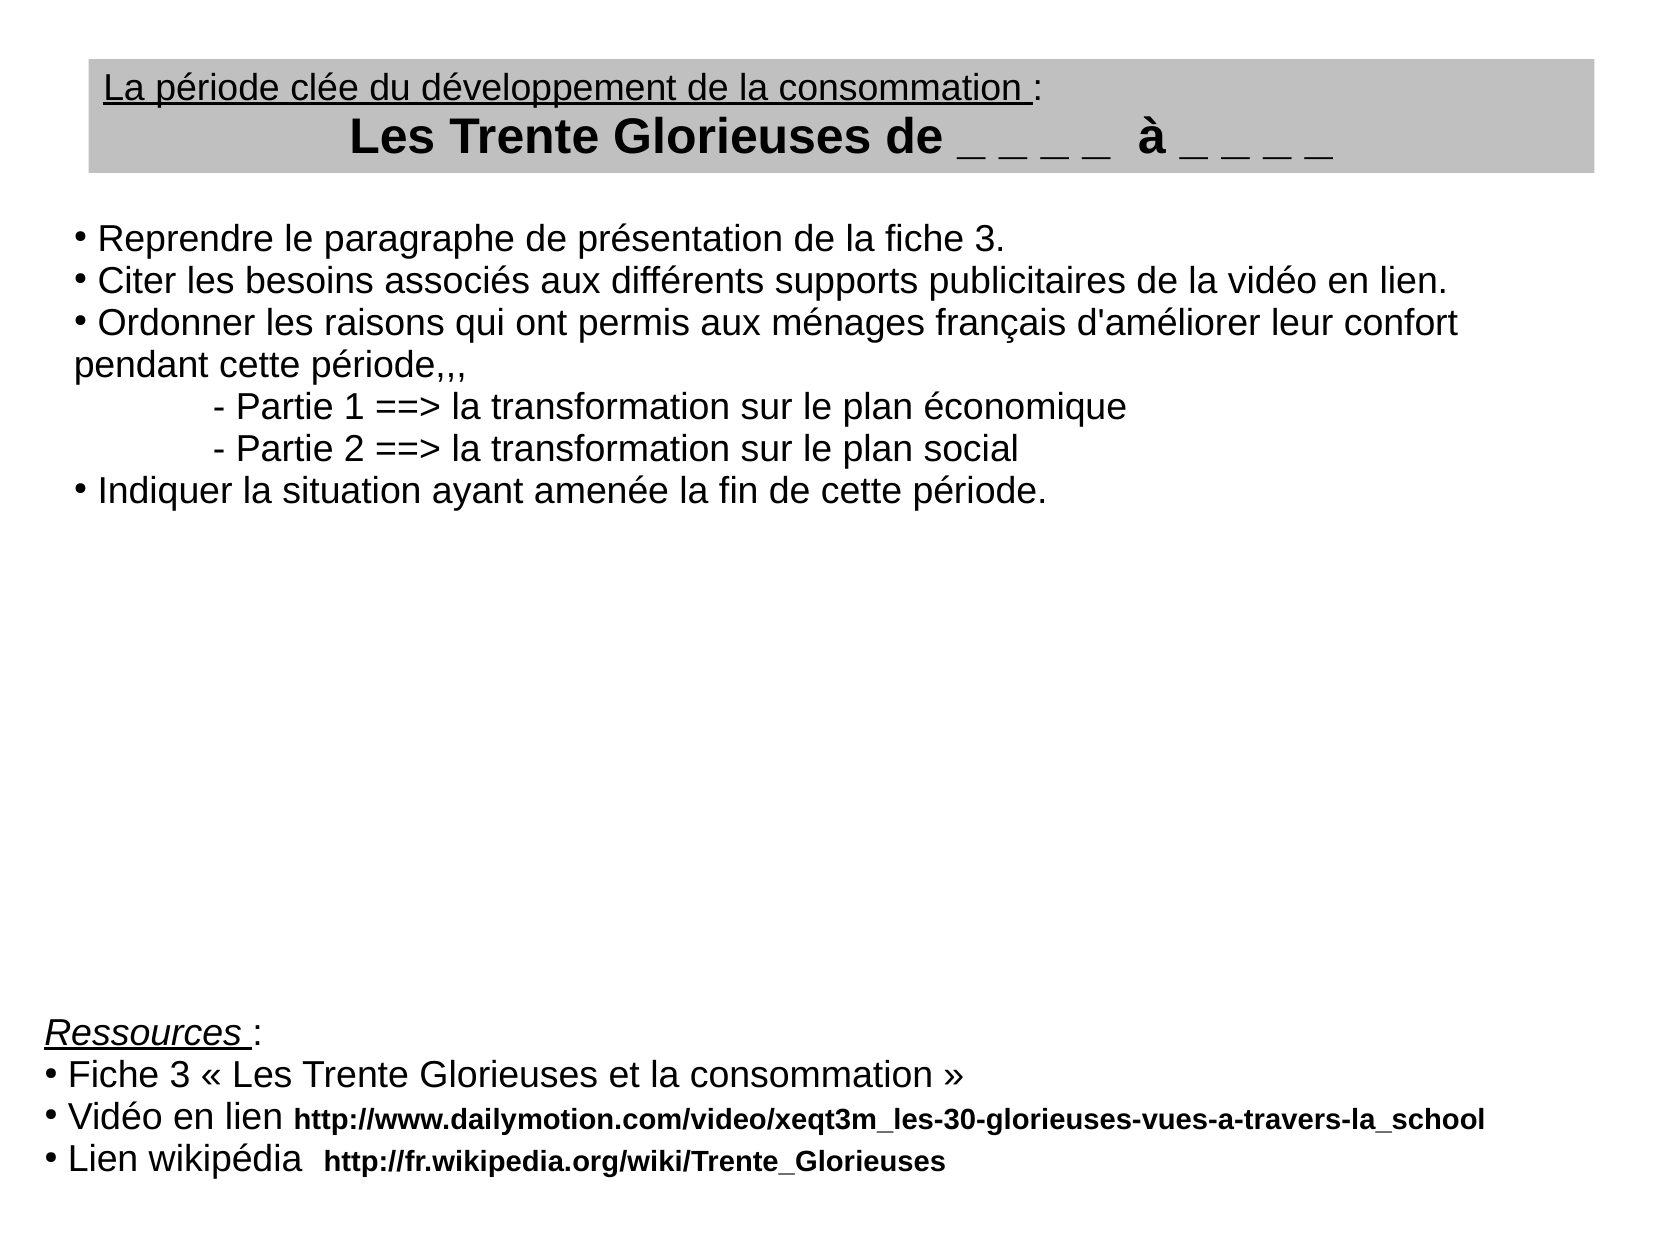

La période clée du développement de la consommation :
Les Trente Glorieuses de _ _ _ _ à _ _ _ _
 Reprendre le paragraphe de présentation de la fiche 3.
 Citer les besoins associés aux différents supports publicitaires de la vidéo en lien.
 Ordonner les raisons qui ont permis aux ménages français d'améliorer leur confort pendant cette période,,,
 - Partie 1 ==> la transformation sur le plan économique
 - Partie 2 ==> la transformation sur le plan social
 Indiquer la situation ayant amenée la fin de cette période.
Ressources :
 Fiche 3 « Les Trente Glorieuses et la consommation »
 Vidéo en lien http://www.dailymotion.com/video/xeqt3m_les-30-glorieuses-vues-a-travers-la_school
 Lien wikipédia http://fr.wikipedia.org/wiki/Trente_Glorieuses